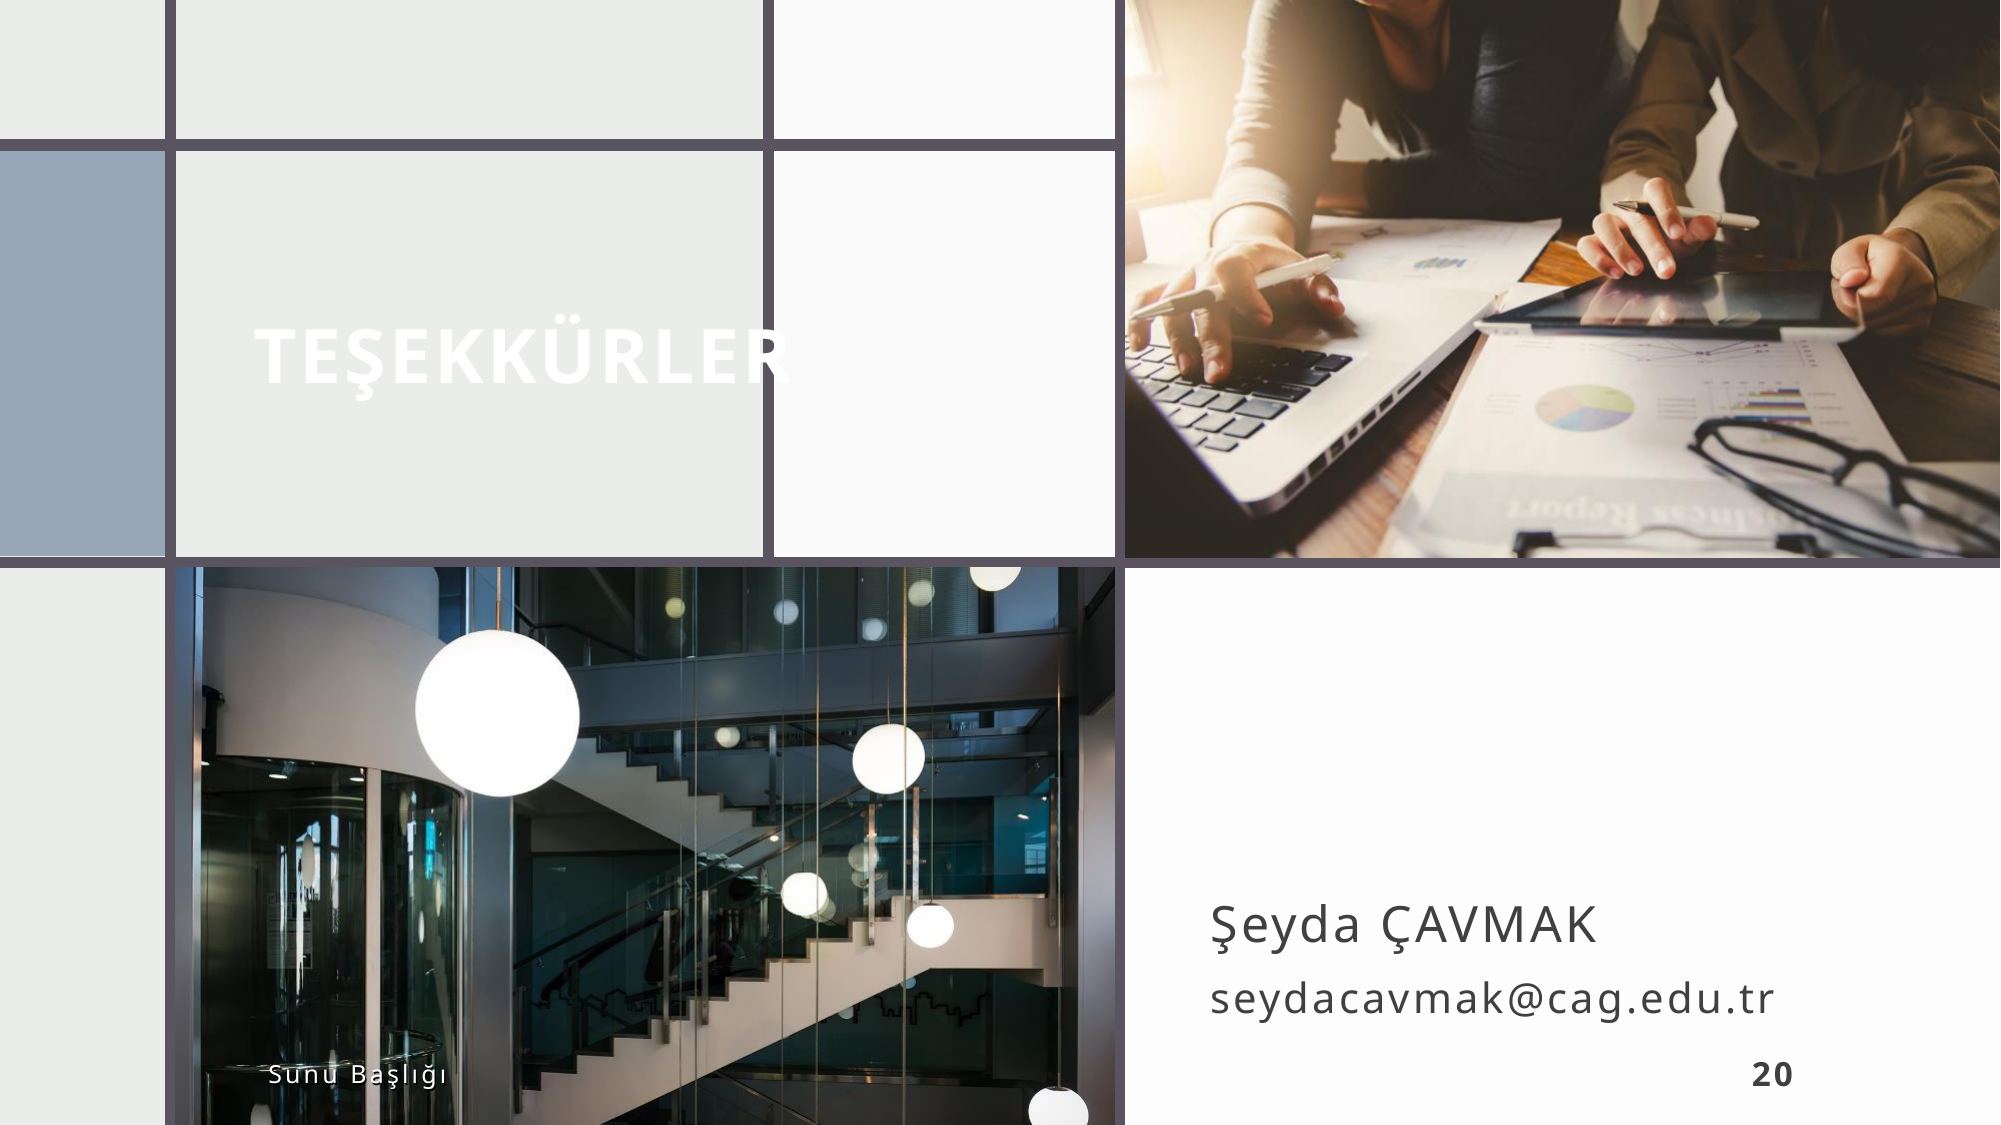

# TEŞEKKÜRLER
Şeyda ÇAVMAK
seydacavmak@cag.edu.tr
Sunu Başlığı